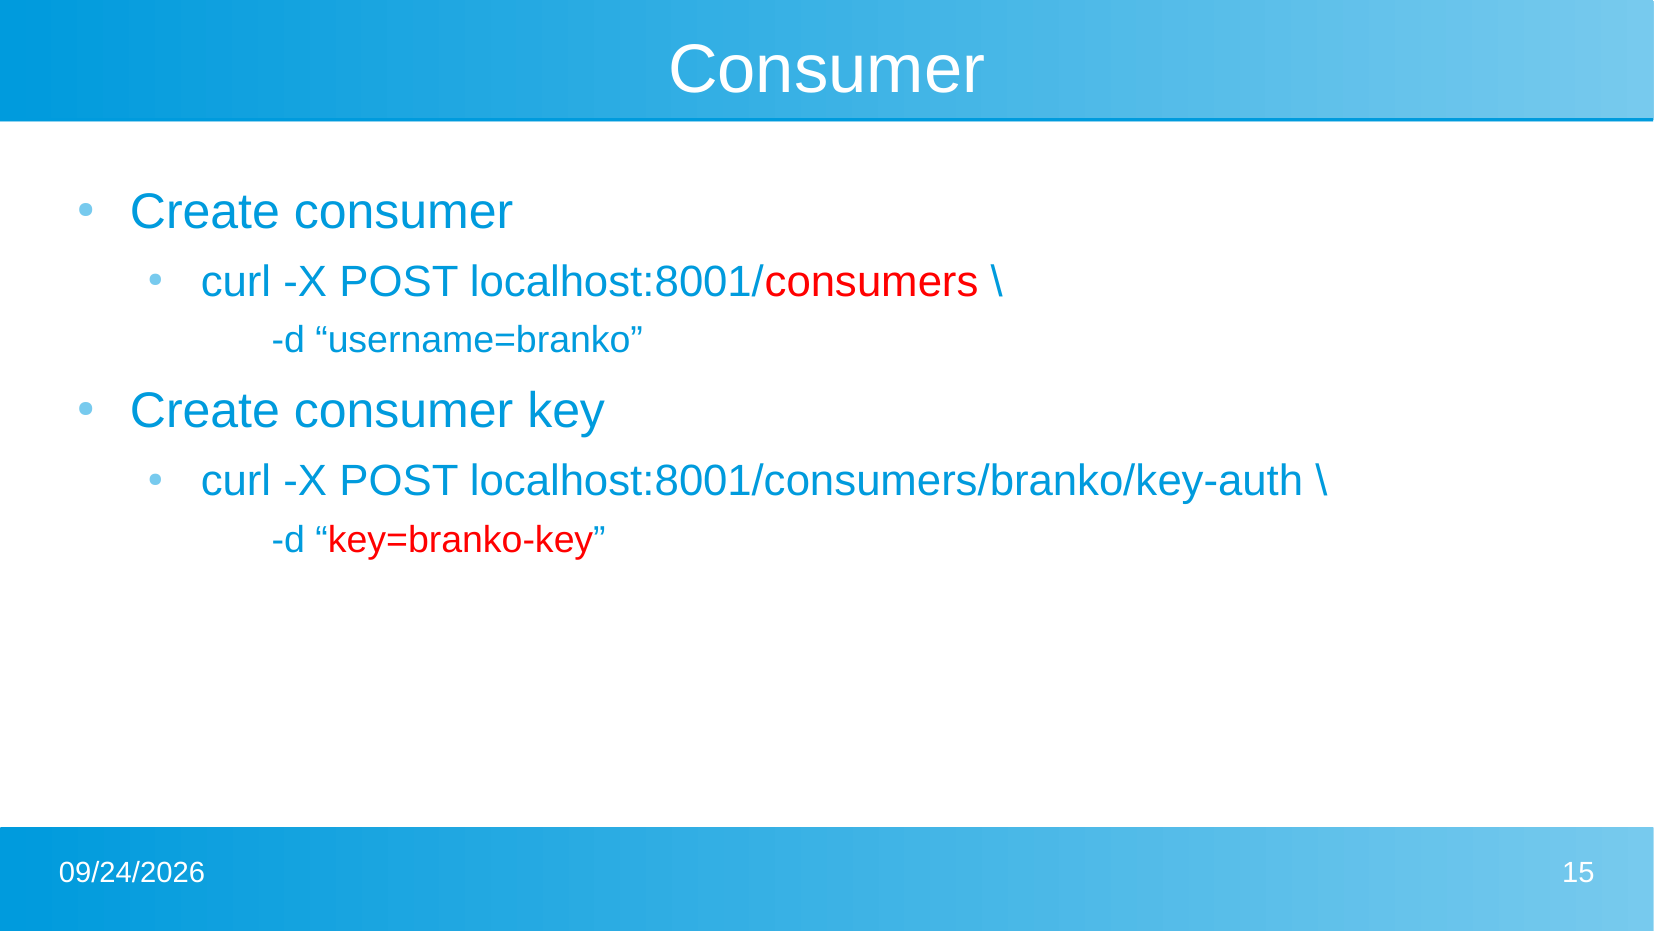

# Consumer
Create consumer
curl -X POST localhost:8001/consumers \
-d “username=branko”
Create consumer key
curl -X POST localhost:8001/consumers/branko/key-auth \
-d “key=branko-key”
15